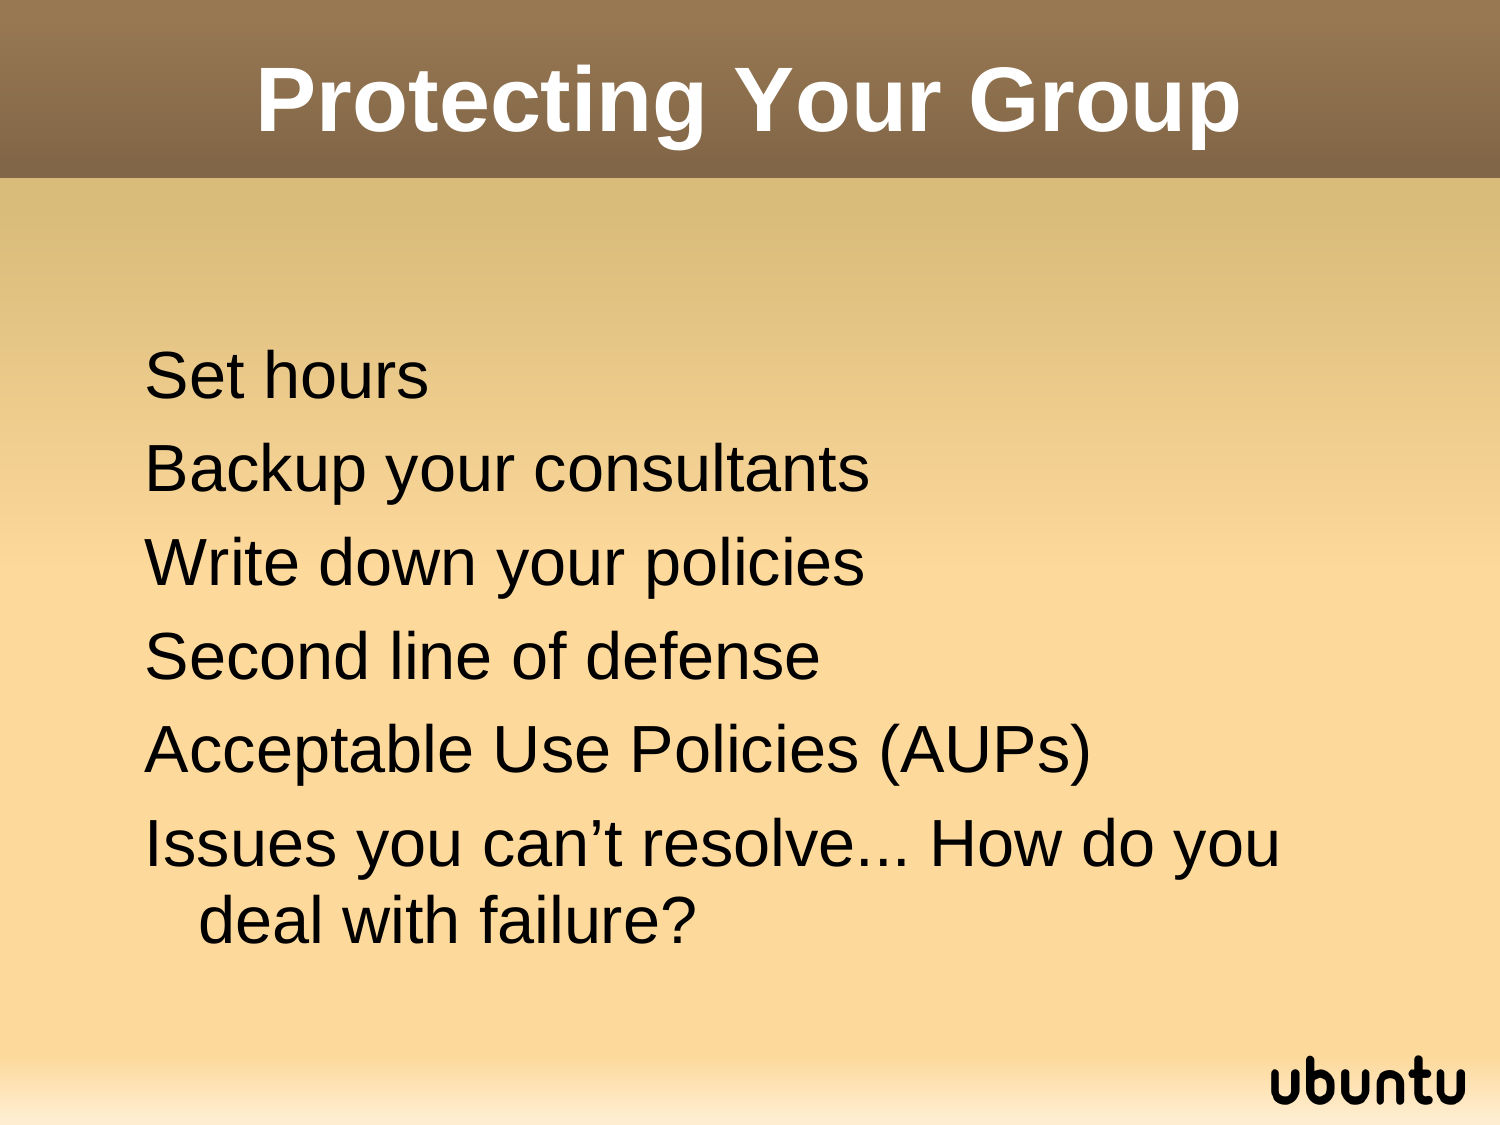

# Protecting Your Group
Set hours
Backup your consultants
Write down your policies
Second line of defense
Acceptable Use Policies (AUPs)
Issues you can’t resolve... How do you deal with failure?